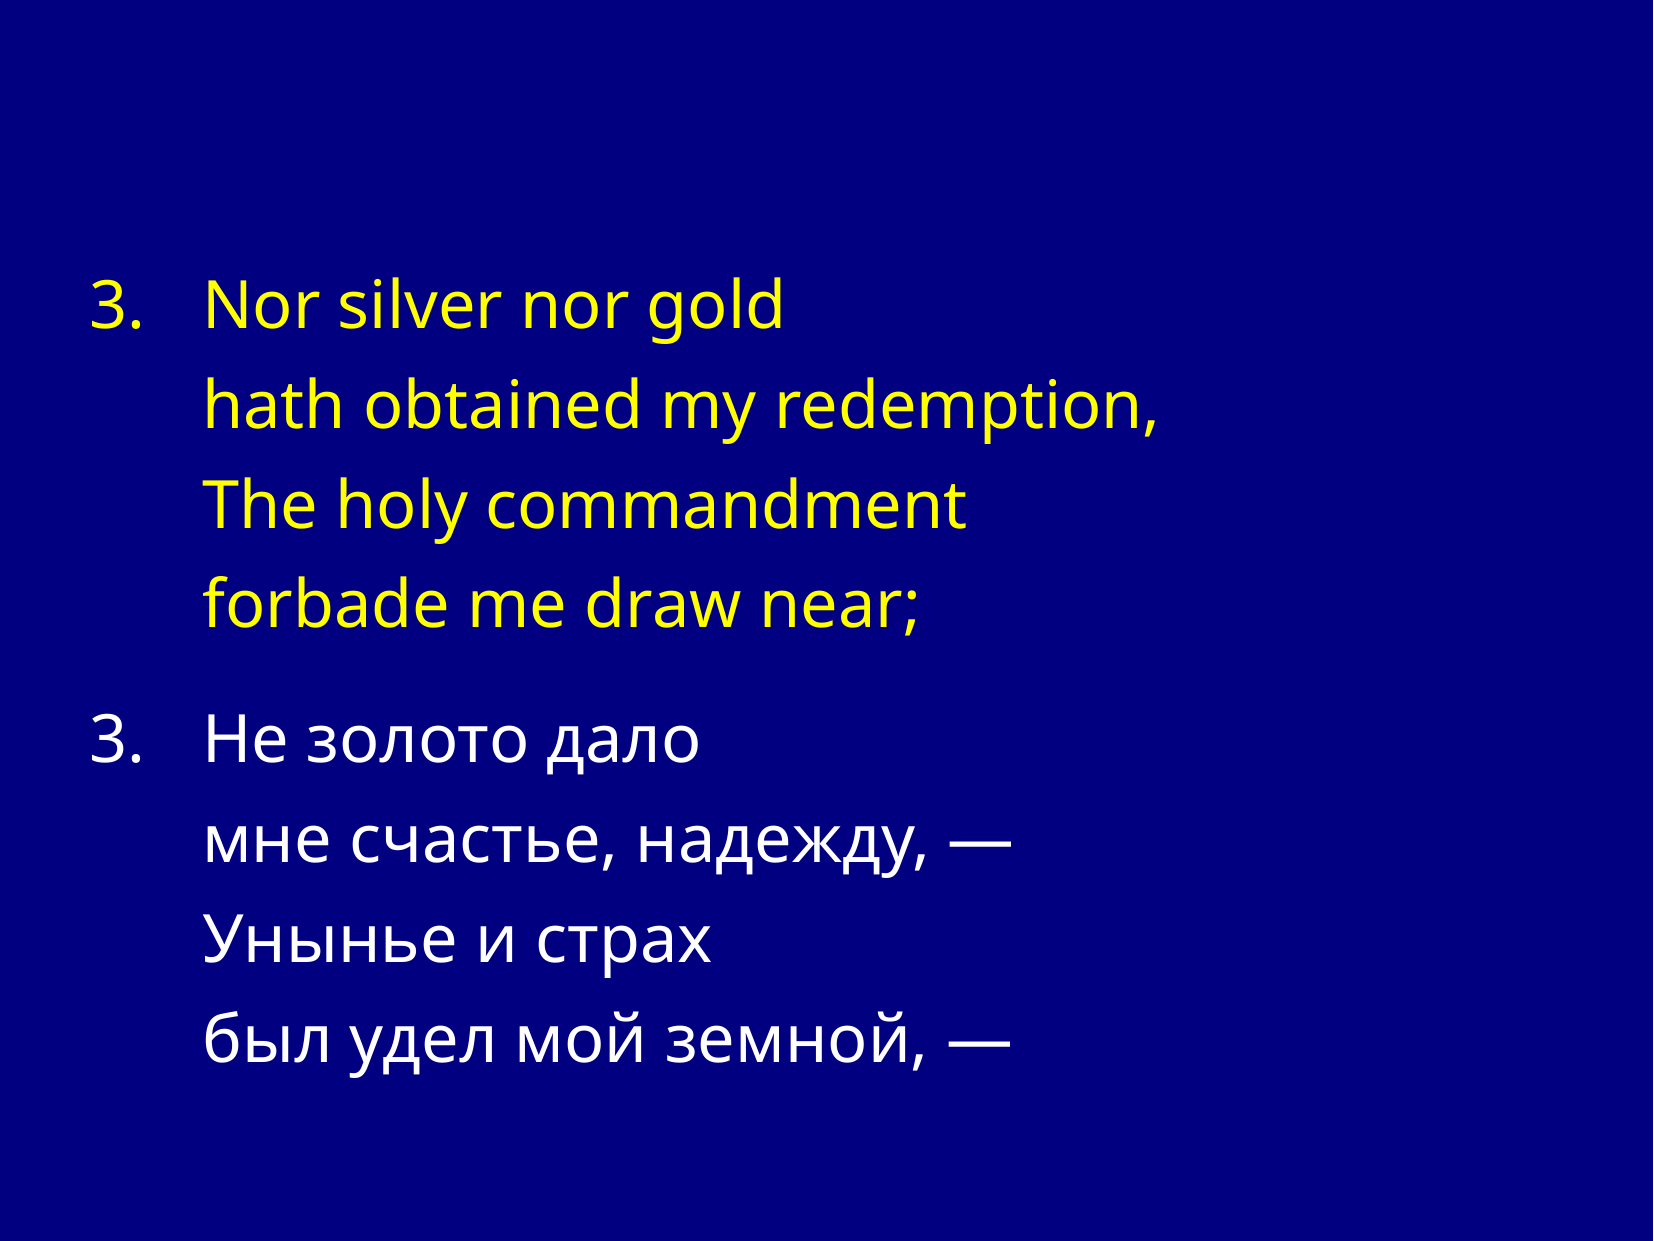

3.	Nor silver nor gold
	hath obtained my redemption,
	The holy commandment
	forbade me draw near;
3.	Не золото дало
	мне счастье, надежду, —
	Унынье и страх
	был удел мой земной, —